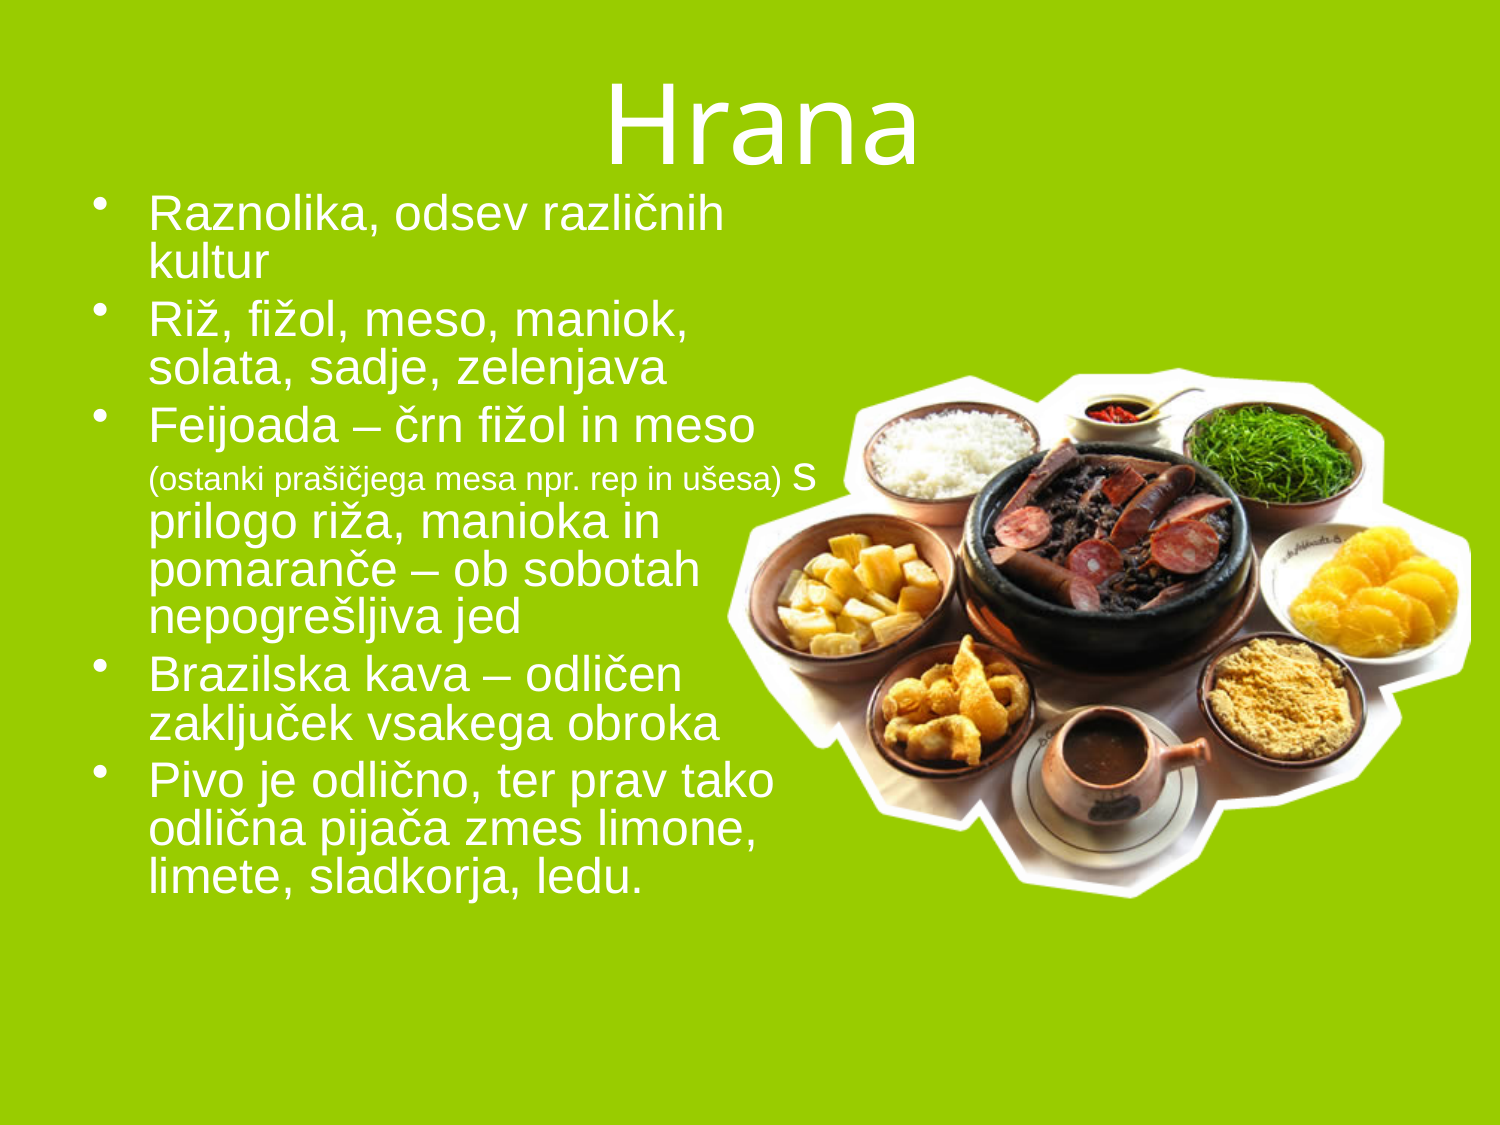

# Hrana
Raznolika, odsev različnih kultur
Riž, fižol, meso, maniok, solata, sadje, zelenjava
Feijoada – črn fižol in meso (ostanki prašičjega mesa npr. rep in ušesa) s prilogo riža, manioka in pomaranče – ob sobotah nepogrešljiva jed
Brazilska kava – odličen zaključek vsakega obroka
Pivo je odlično, ter prav tako odlična pijača zmes limone, limete, sladkorja, ledu.